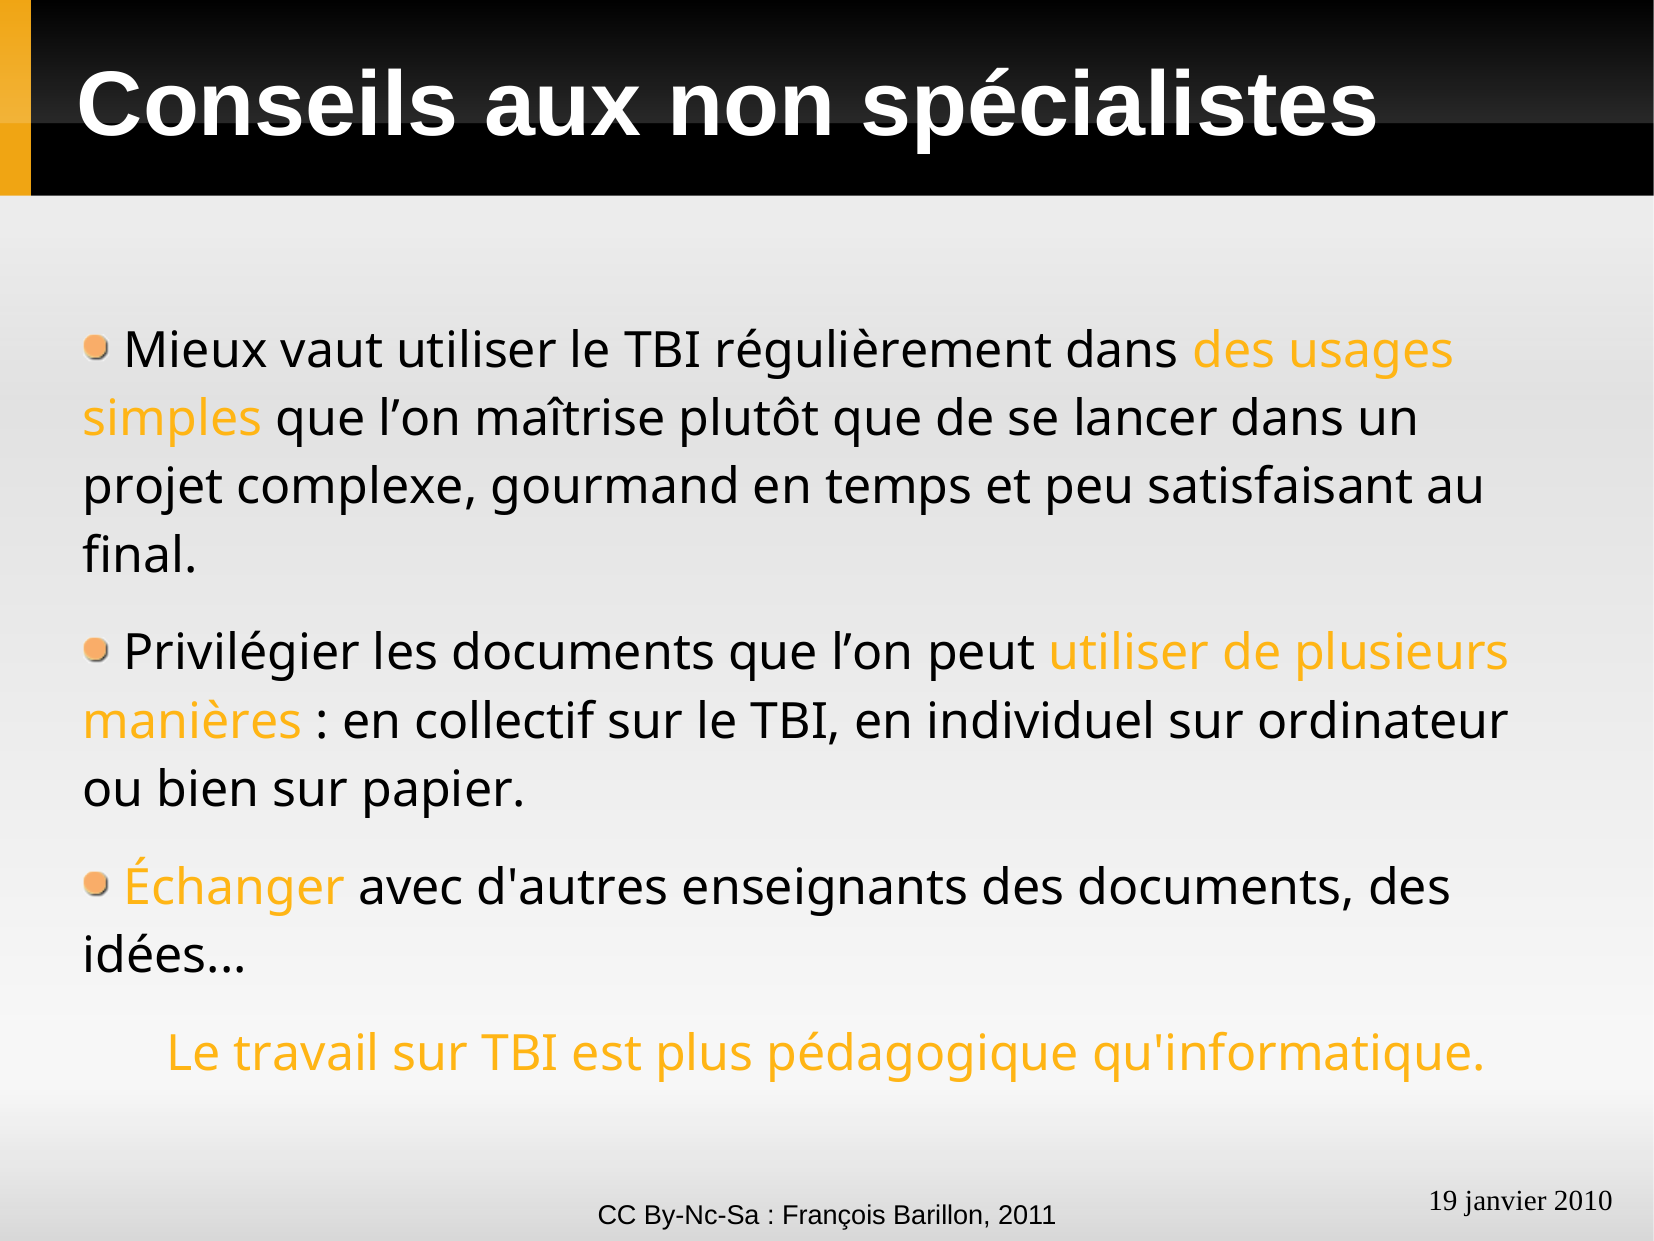

# Conseils aux non spécialistes
 Mieux vaut utiliser le TBI régulièrement dans des usages simples que l’on maîtrise plutôt que de se lancer dans un projet complexe, gourmand en temps et peu satisfaisant au final.
 Privilégier les documents que l’on peut utiliser de plusieurs manières : en collectif sur le TBI, en individuel sur ordinateur ou bien sur papier.
 Échanger avec d'autres enseignants des documents, des idées...
Le travail sur TBI est plus pédagogique qu'informatique.
19 janvier 2010